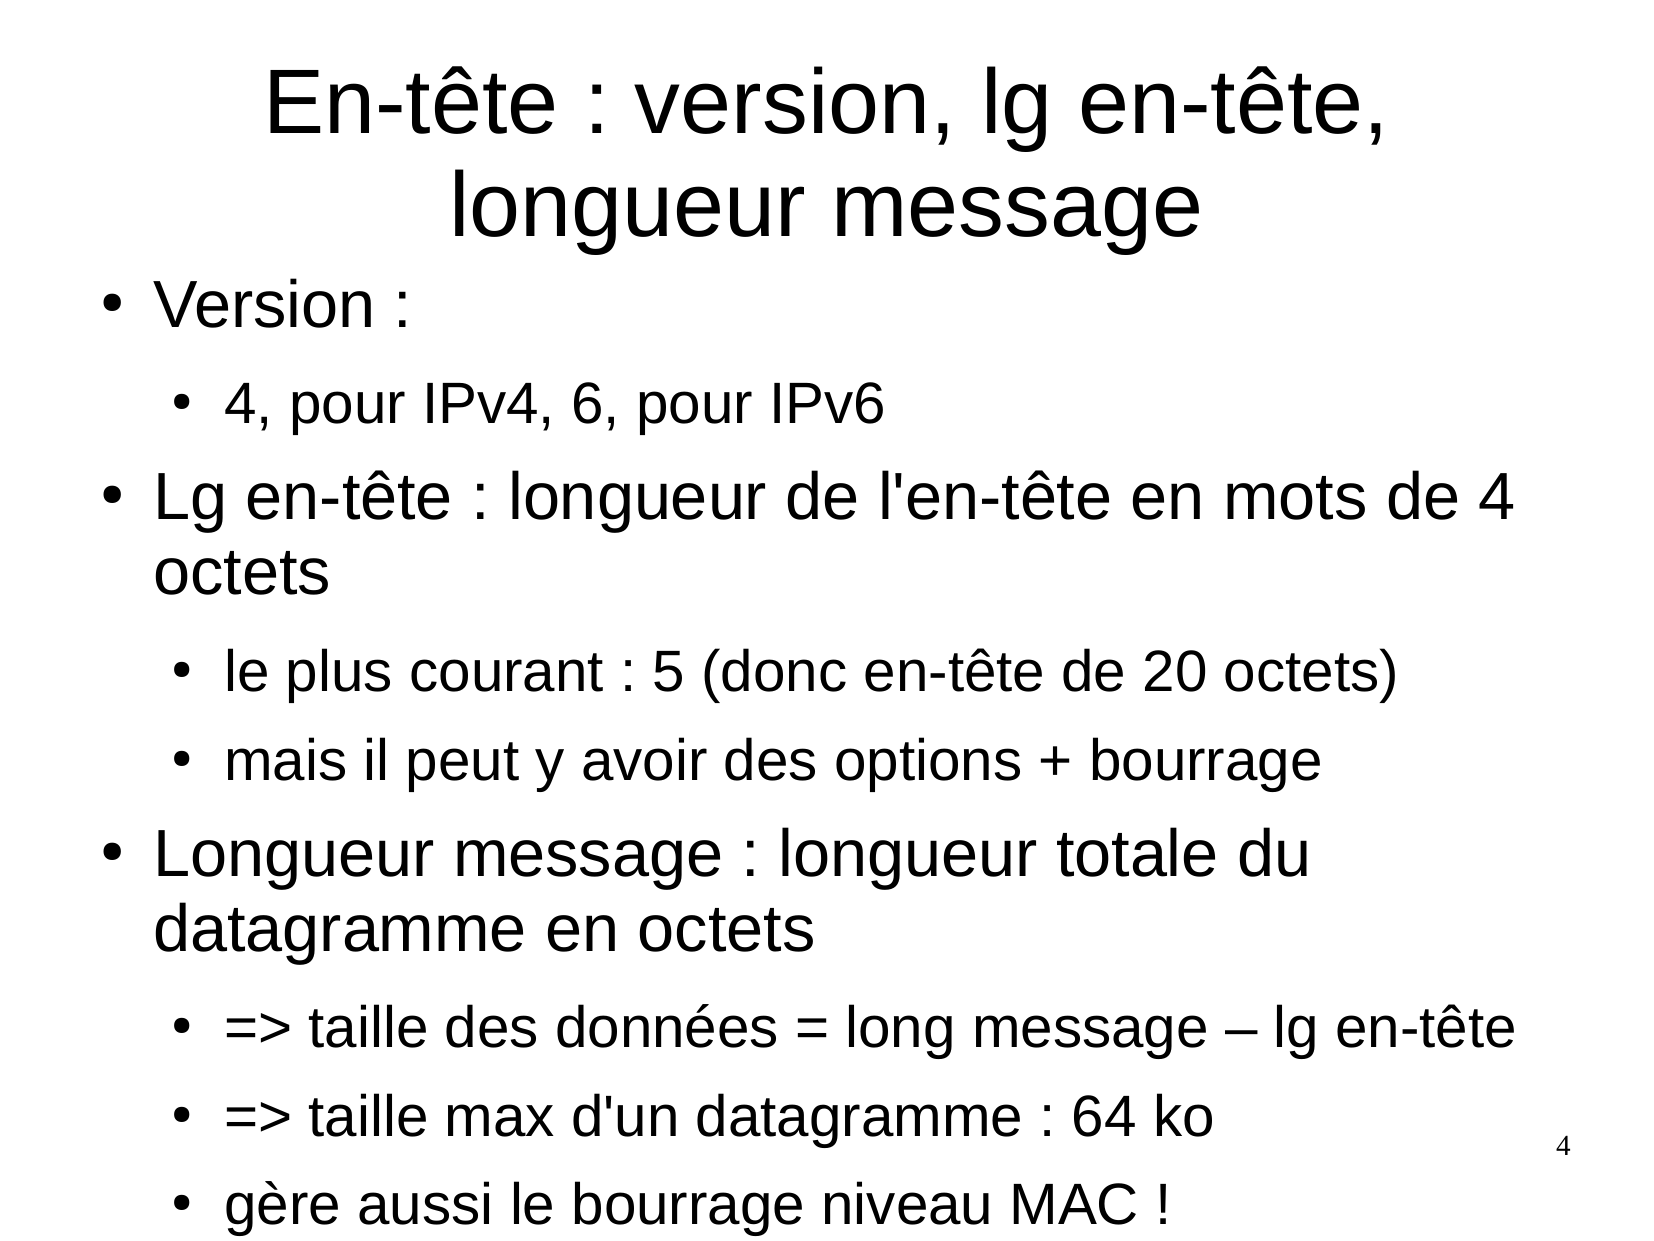

# En-tête : version, lg en-tête, longueur message
Version :
4, pour IPv4, 6, pour IPv6
Lg en-tête : longueur de l'en-tête en mots de 4 octets
le plus courant : 5 (donc en-tête de 20 octets)
mais il peut y avoir des options + bourrage
Longueur message : longueur totale du datagramme en octets
=> taille des données = long message – lg en-tête
=> taille max d'un datagramme : 64 ko
gère aussi le bourrage niveau MAC !
4